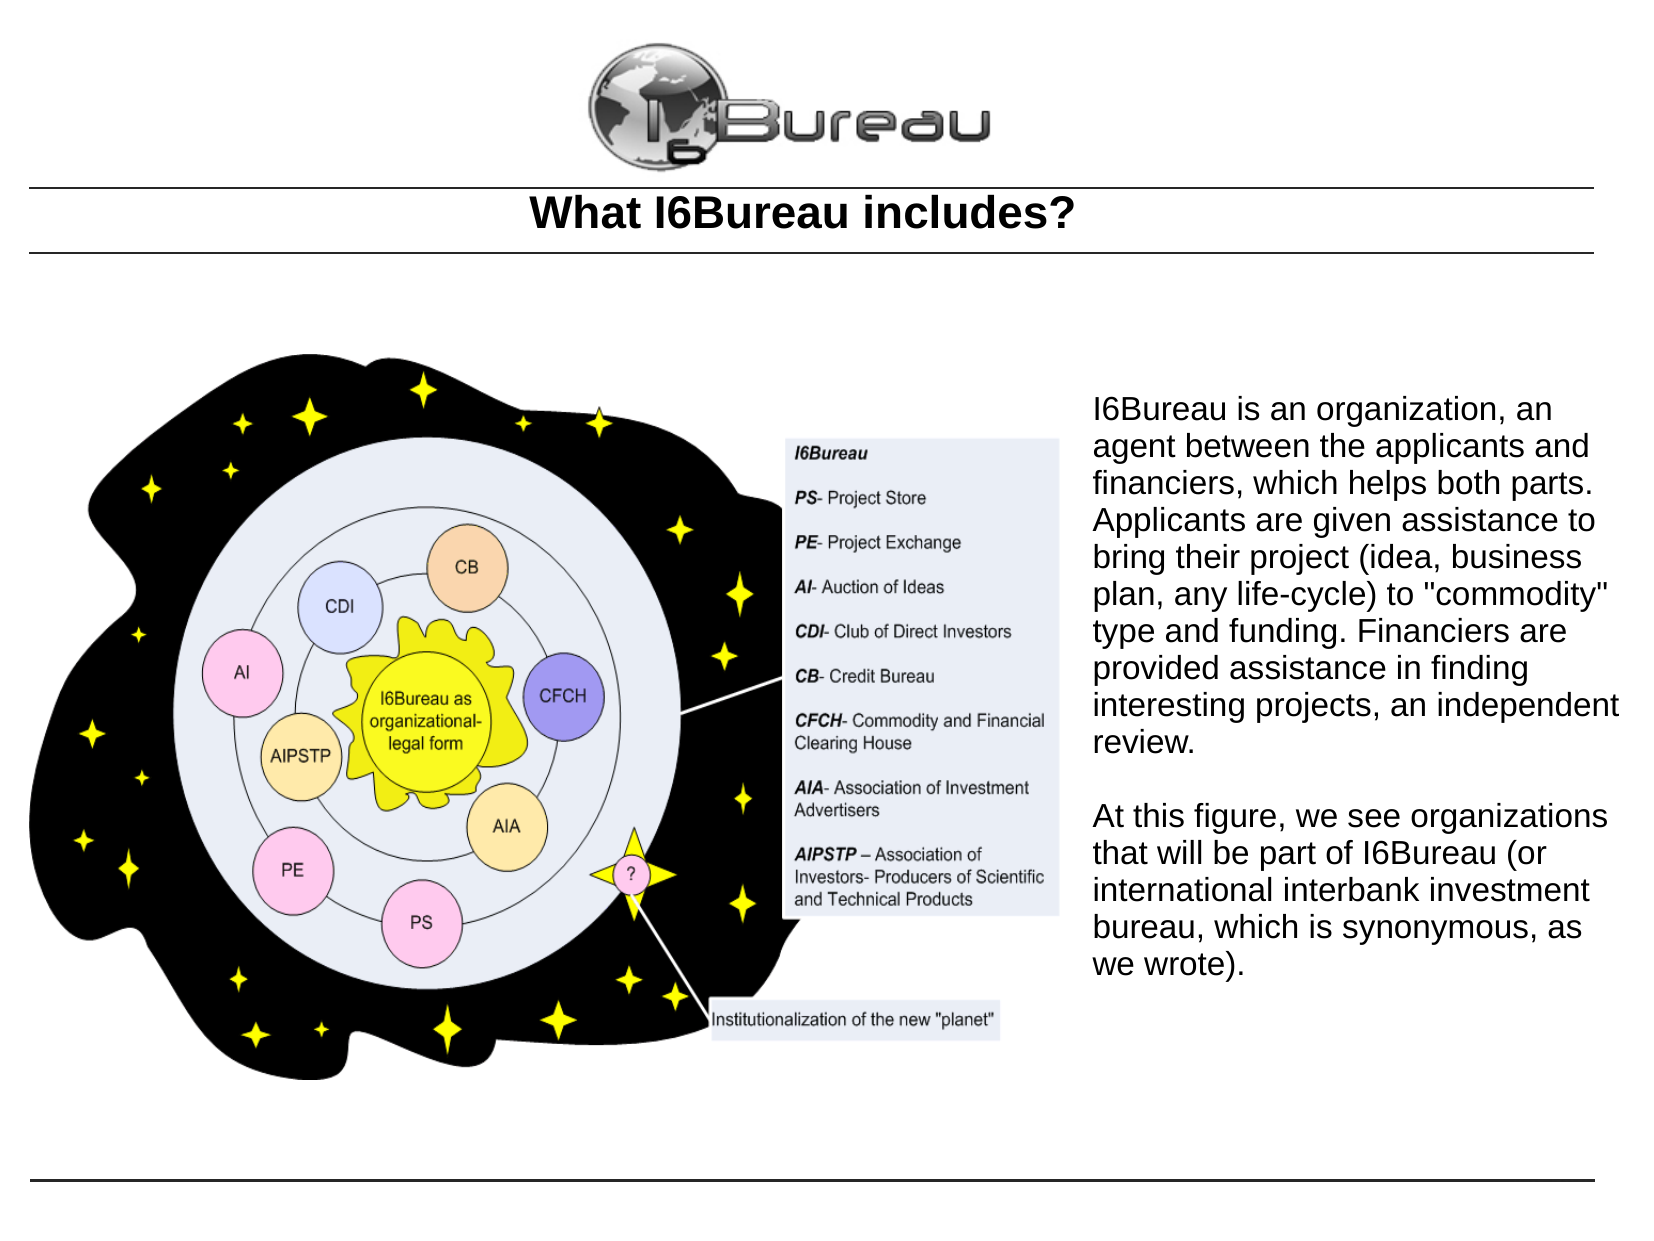

# What I6Bureau includes?
I6Bureau is an organization, an agent between the applicants and financiers, which helps both parts. Applicants are given assistance to bring their project (idea, business plan, any life-cycle) to "commodity" type and funding. Financiers are provided assistance in finding interesting projects, an independent review.
At this figure, we see organizations that will be part of I6Bureau (or international interbank investment bureau, which is synonymous, as we wrote).